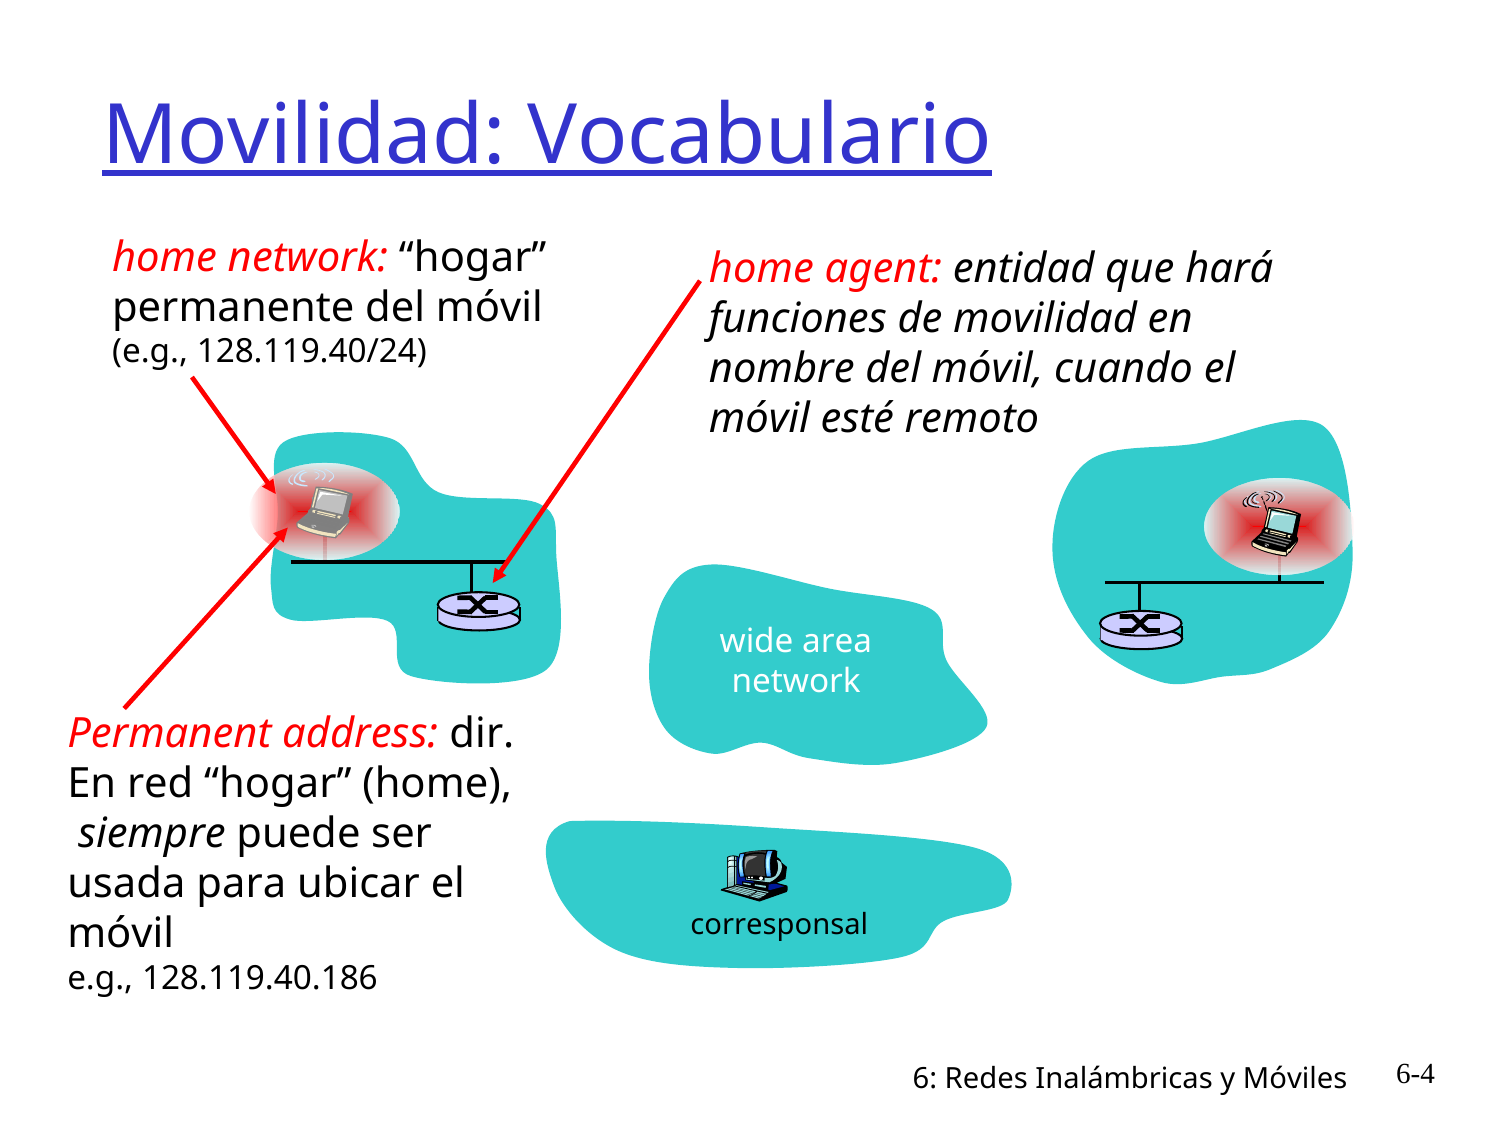

# Movilidad: Vocabulario
home network: “hogar” permanente del móvil
(e.g., 128.119.40/24)
home agent: entidad que hará funciones de movilidad en nombre del móvil, cuando el móvil esté remoto
wide area network
Permanent address: dir. En red “hogar” (home), siempre puede ser usada para ubicar el móvil
e.g., 128.119.40.186
corresponsal
4